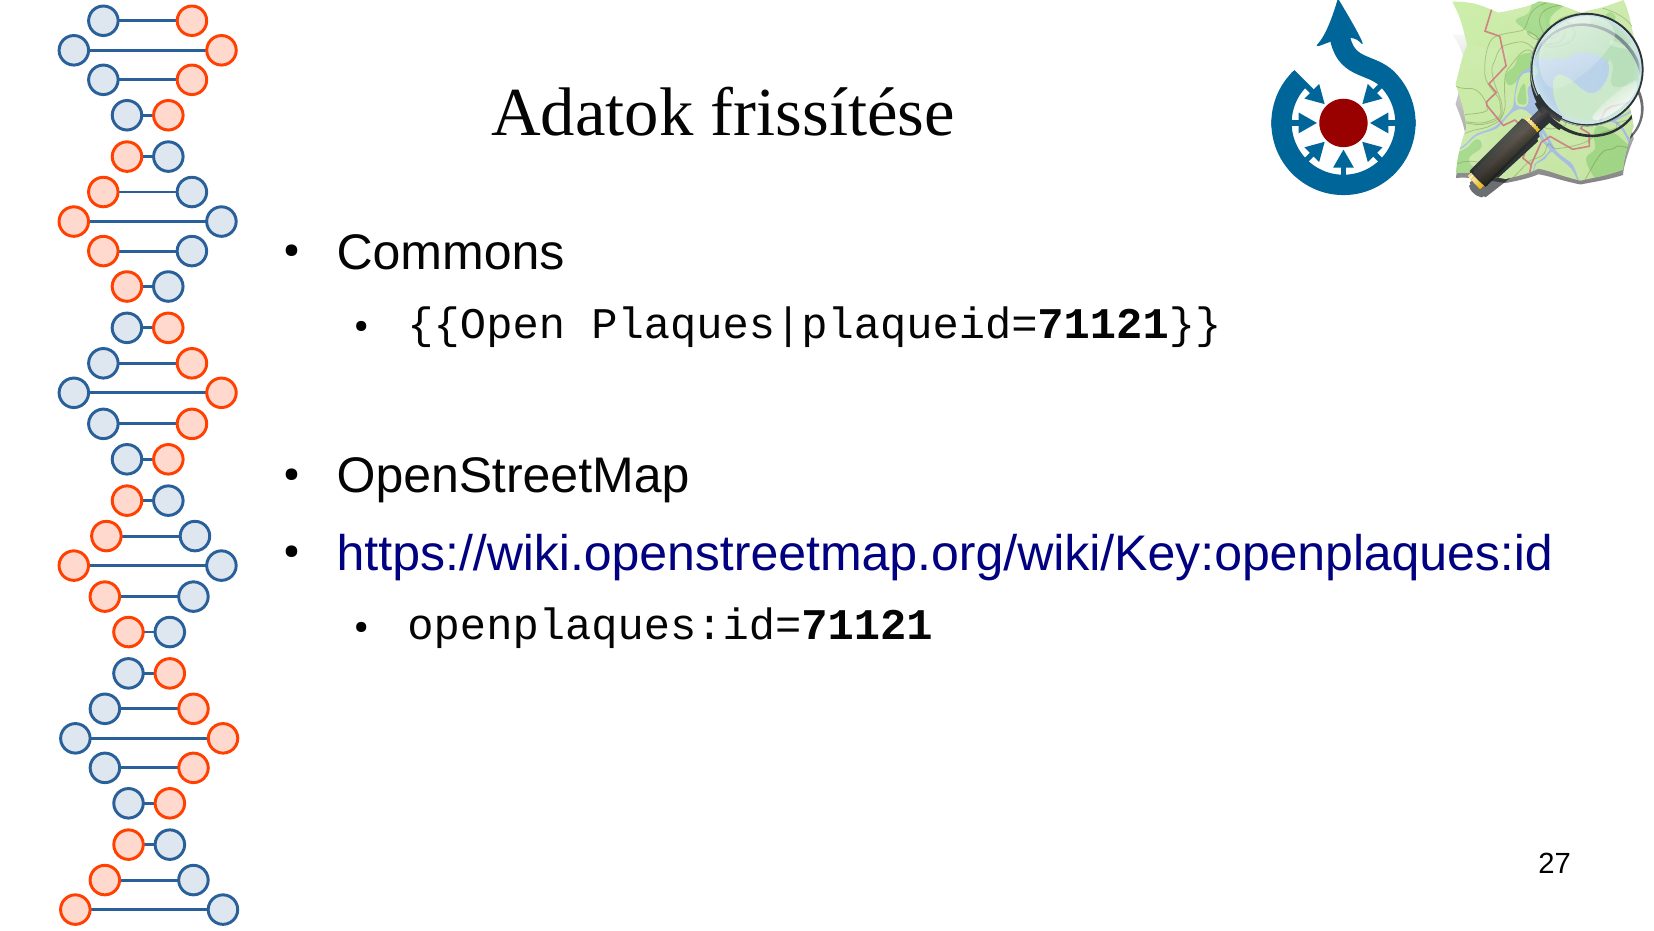

# Adatok frissítése
Commons
{{Open Plaques|plaqueid=71121}}
OpenStreetMap
https://wiki.openstreetmap.org/wiki/Key:openplaques:id
openplaques:id=71121
27